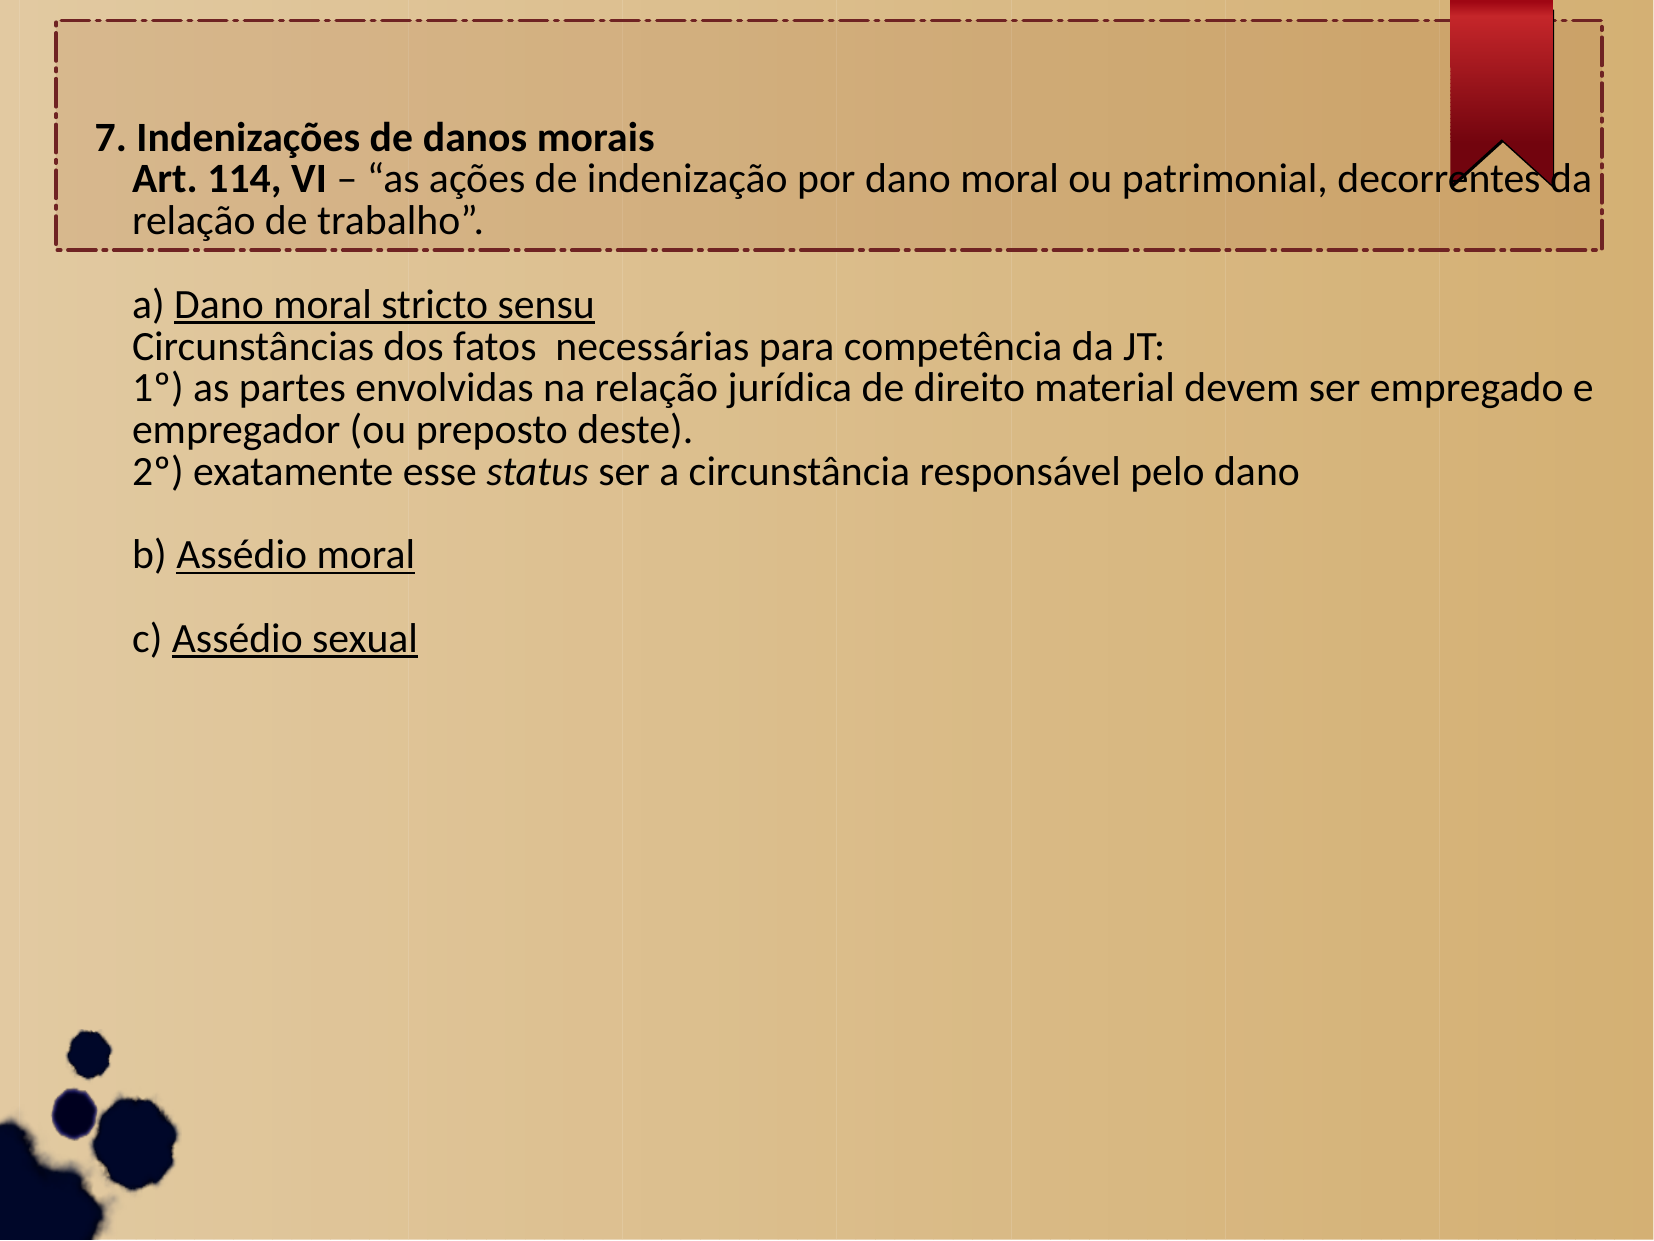

# 7. Indenizações de danos morais Art. 114, VI – “as ações de indenização por dano moral ou patrimonial, decorrentes da relação de trabalho”. a) Dano moral stricto sensu Circunstâncias dos fatos necessárias para competência da JT: 1º) as partes envolvidas na relação jurídica de direito material devem ser empregado e empregador (ou preposto deste). 2º) exatamente esse status ser a circunstância responsável pelo dano b) Assédio moral c) Assédio sexual